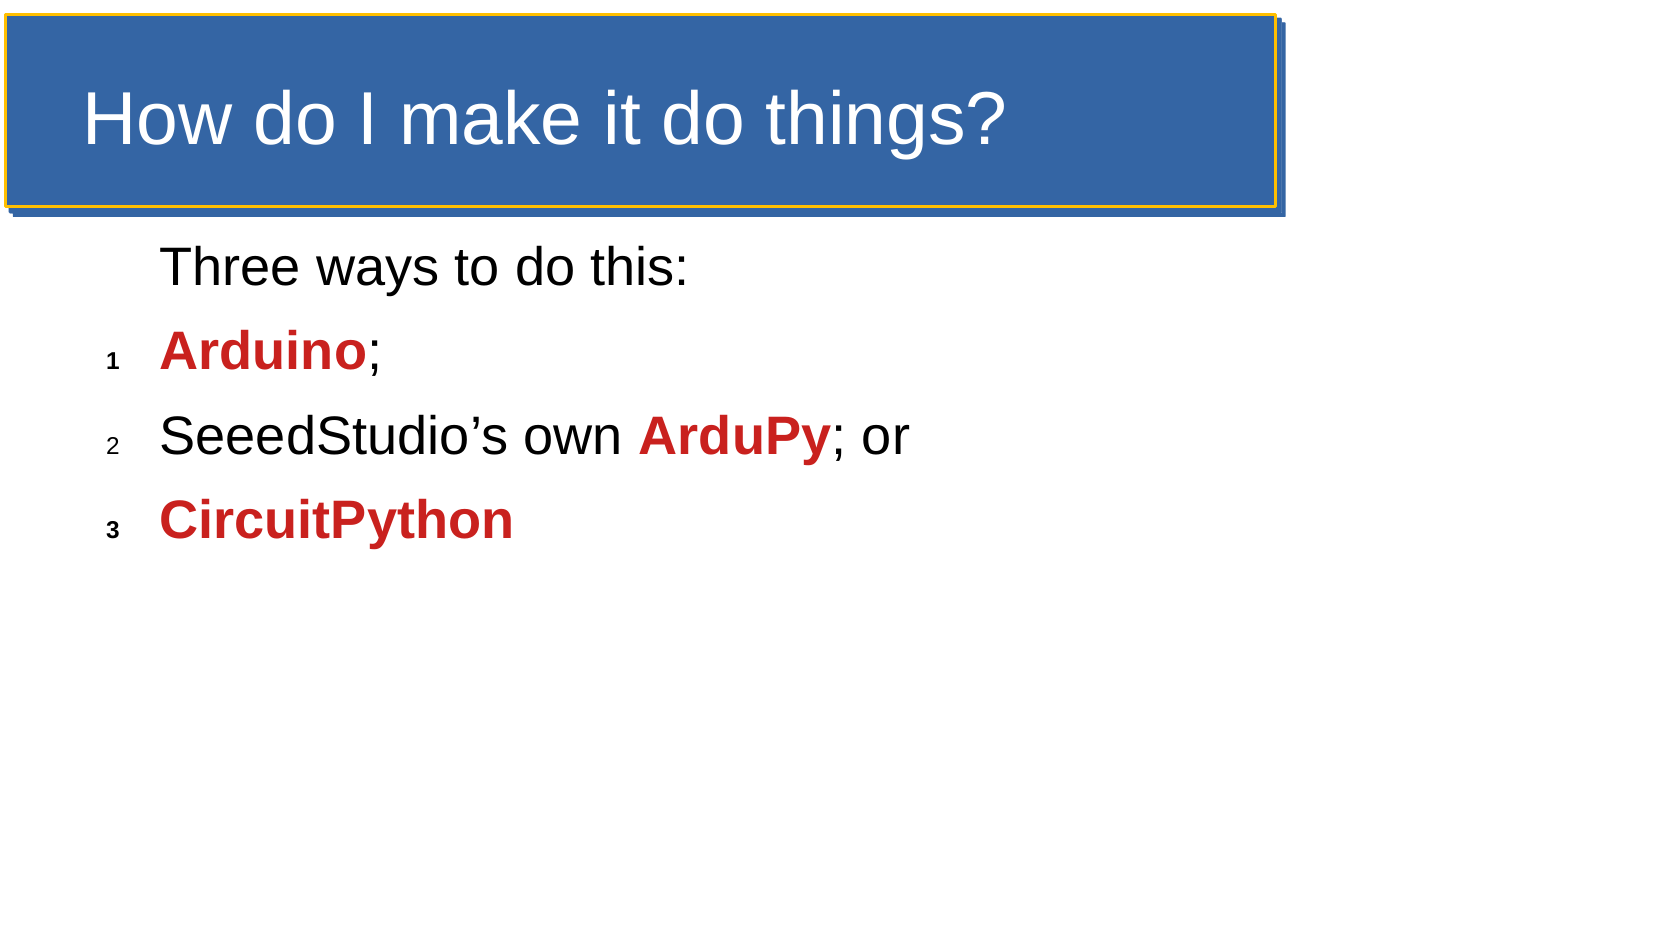

# How do I make it do things?
Three ways to do this:
Arduino;
SeeedStudio’s own ArduPy; or
CircuitPython